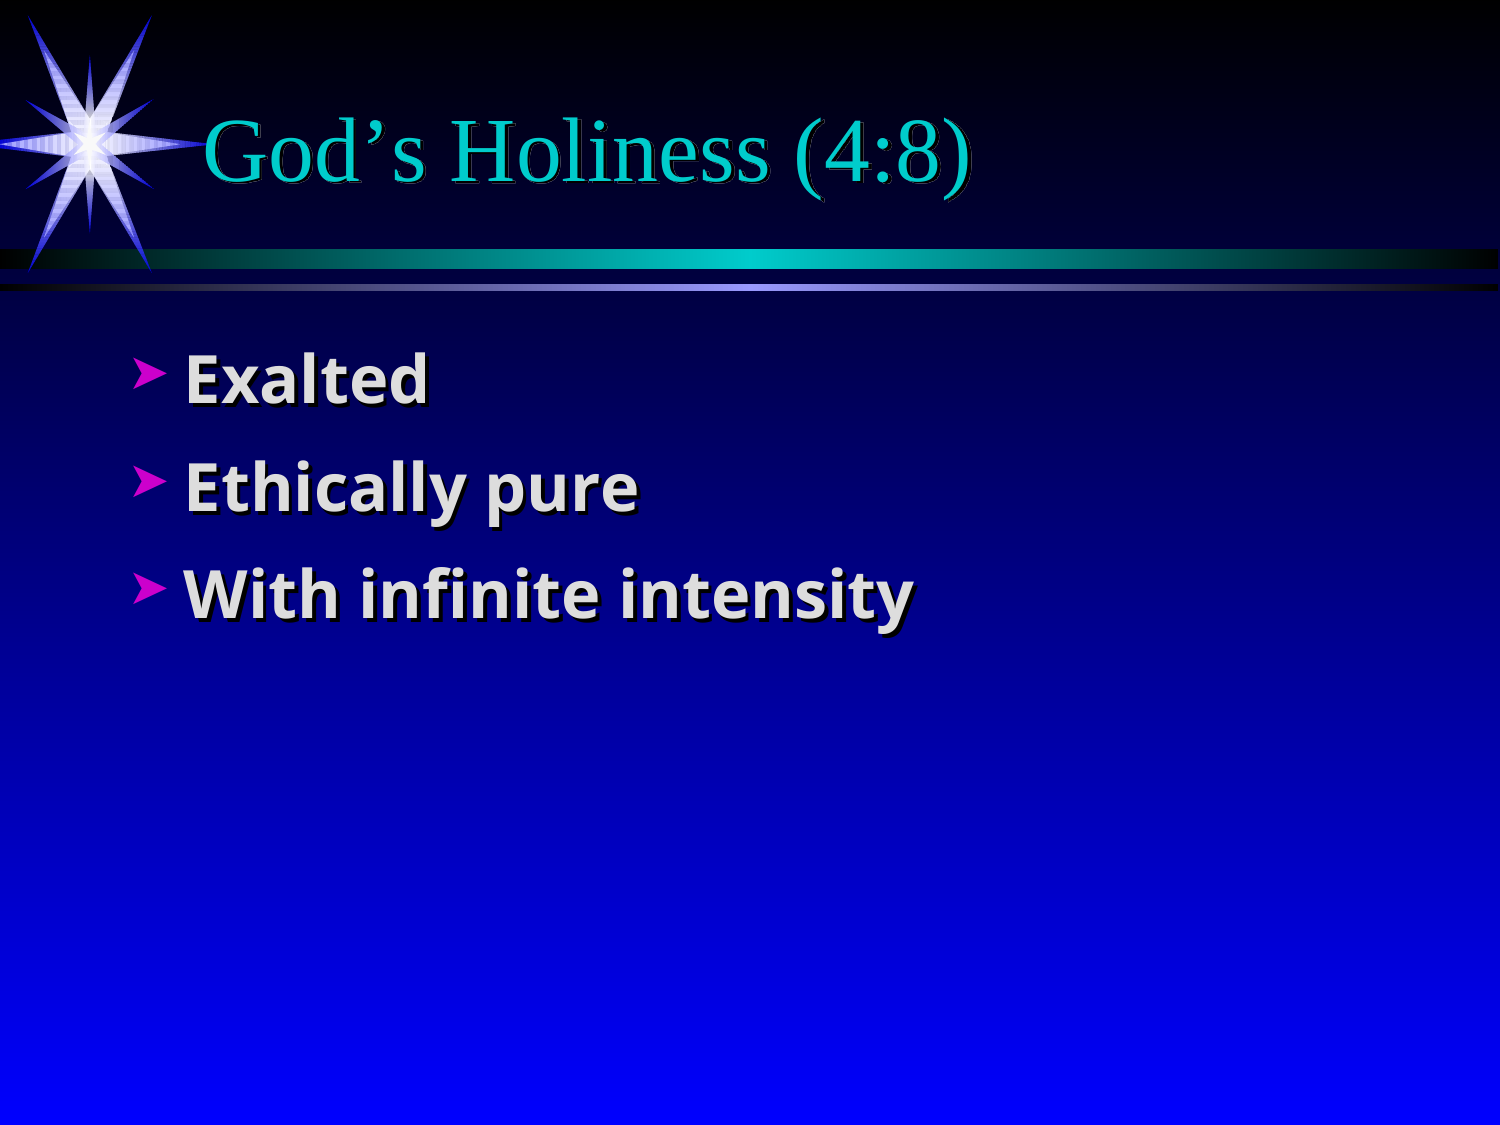

# God’s Holiness (4:8)
Exalted
Ethically pure
With infinite intensity